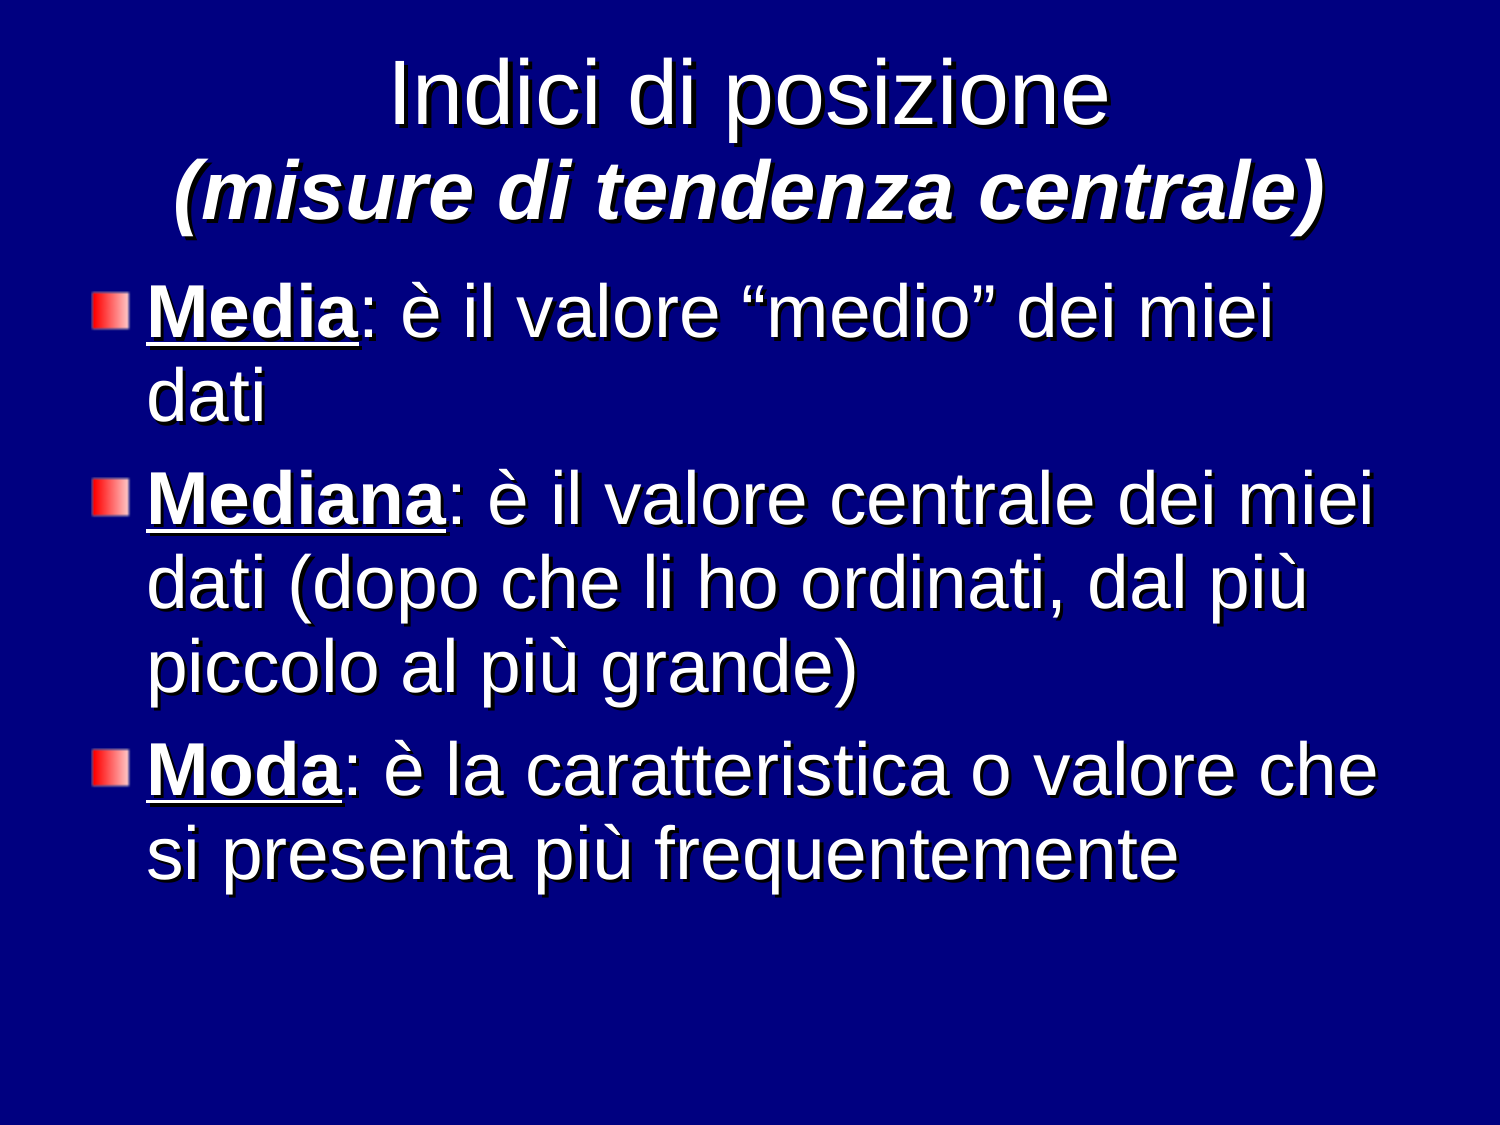

# Indici di posizione (misure di tendenza centrale)
Media: è il valore “medio” dei miei dati
Mediana: è il valore centrale dei miei dati (dopo che li ho ordinati, dal più piccolo al più grande)
Moda: è la caratteristica o valore che si presenta più frequentemente